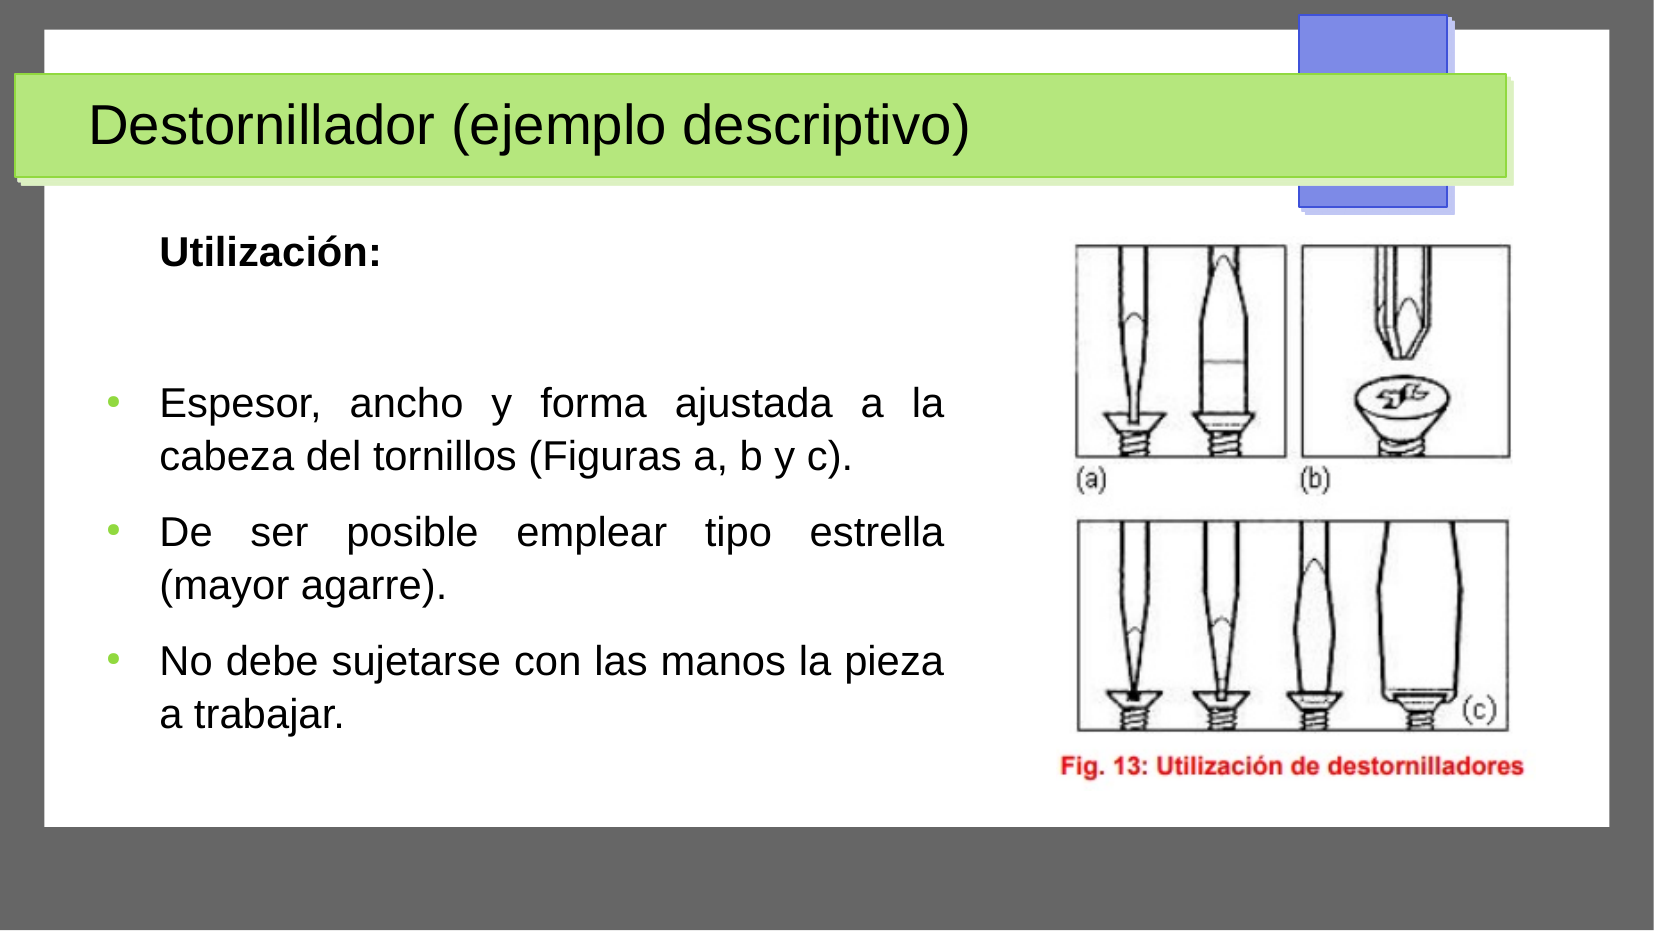

# Destornillador (ejemplo descriptivo)
Utilización:
Espesor, ancho y forma ajustada a la cabeza del tornillos (Figuras a, b y c).
De ser posible emplear tipo estrella (mayor agarre).
No debe sujetarse con las manos la pieza a trabajar.